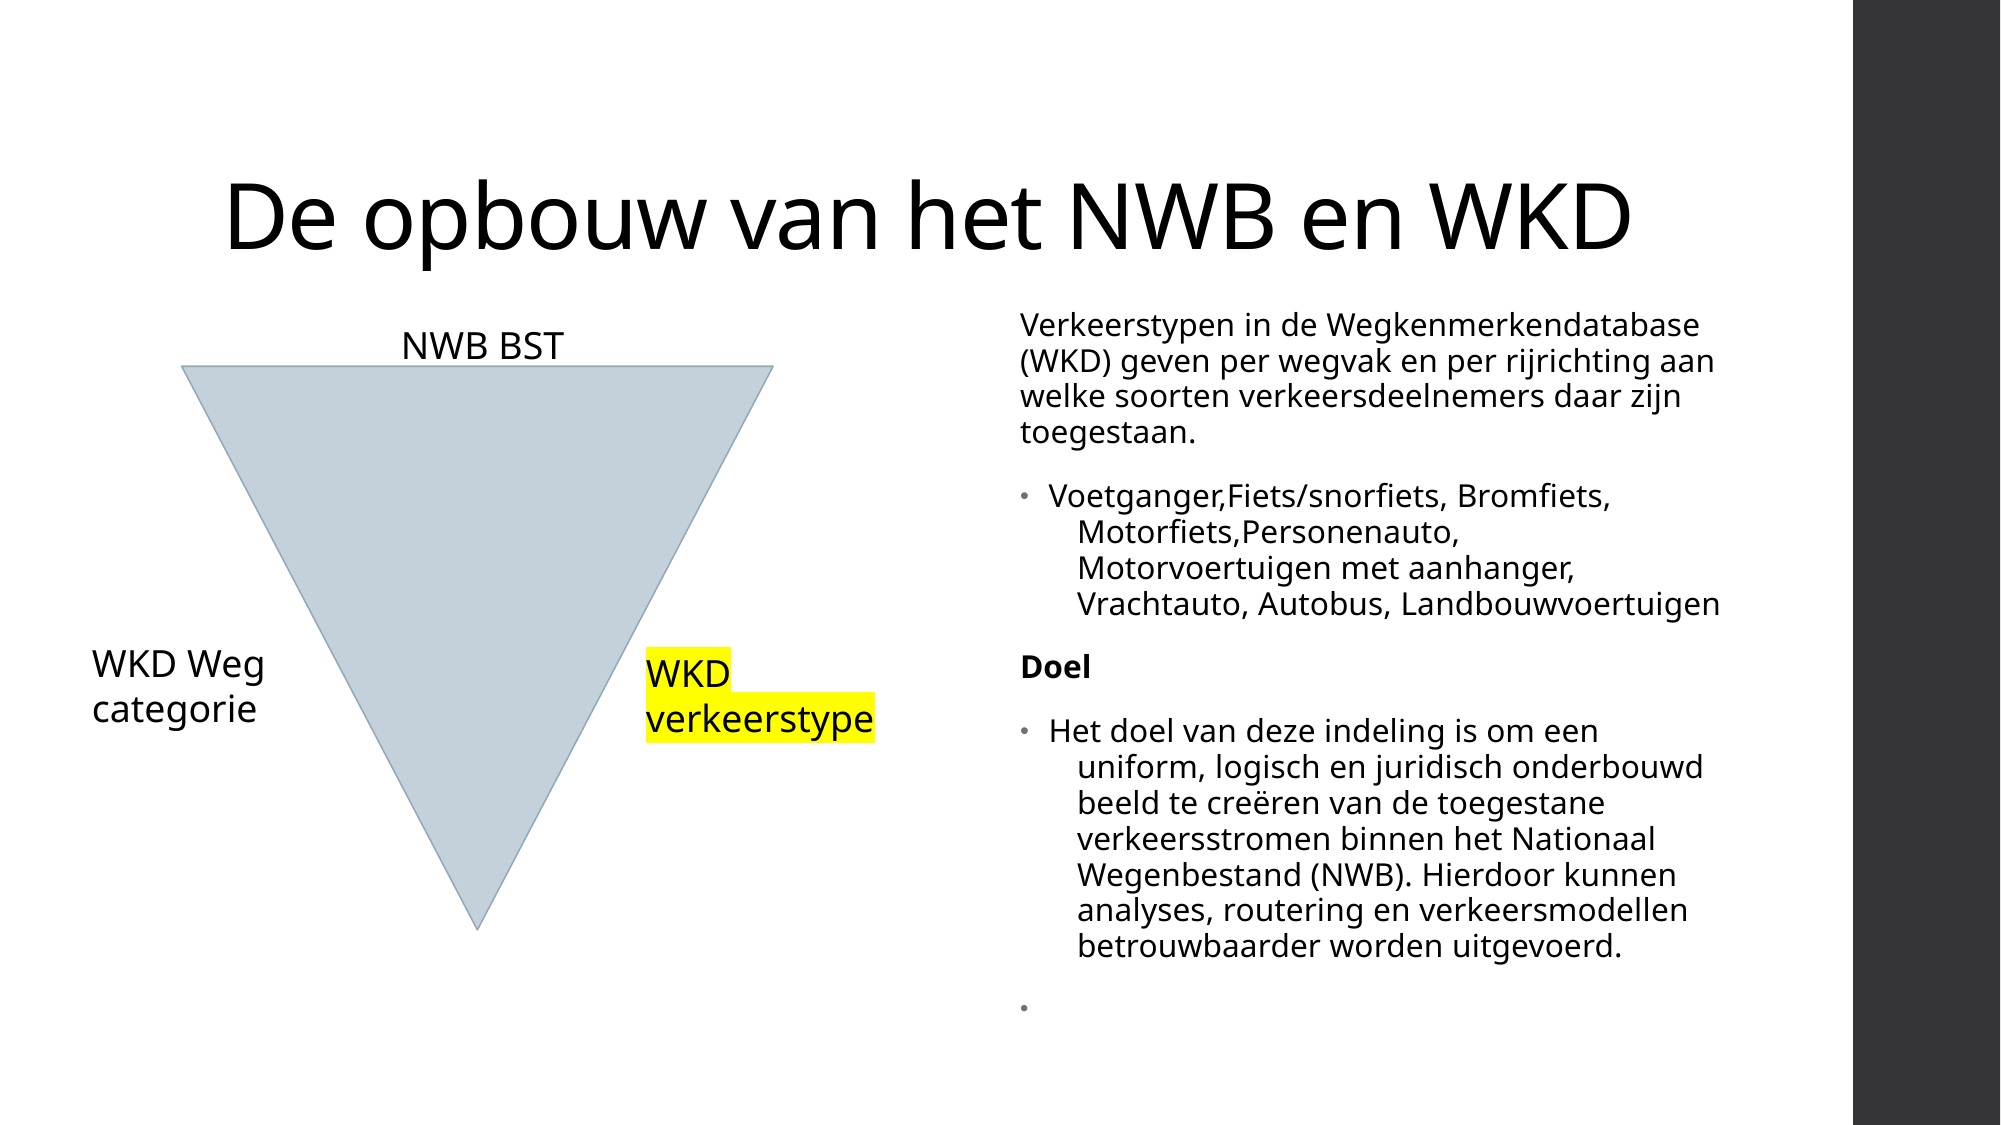

# De opbouw van het NWB en WKD
Verkeerstypen in de Wegkenmerkendatabase (WKD) geven per wegvak en per rijrichting aan welke soorten verkeersdeelnemers daar zijn toegestaan.
Voetganger,Fiets/snorfiets, Bromfiets, Motorfiets,Personenauto, Motorvoertuigen met aanhanger, Vrachtauto, Autobus, Landbouwvoertuigen
Doel
Het doel van deze indeling is om een uniform, logisch en juridisch onderbouwd beeld te creëren van de toegestane verkeersstromen binnen het Nationaal Wegenbestand (NWB). Hierdoor kunnen analyses, routering en verkeersmodellen betrouwbaarder worden uitgevoerd.
 NWB BST
WKD Weg
categorie
WKD verkeerstype